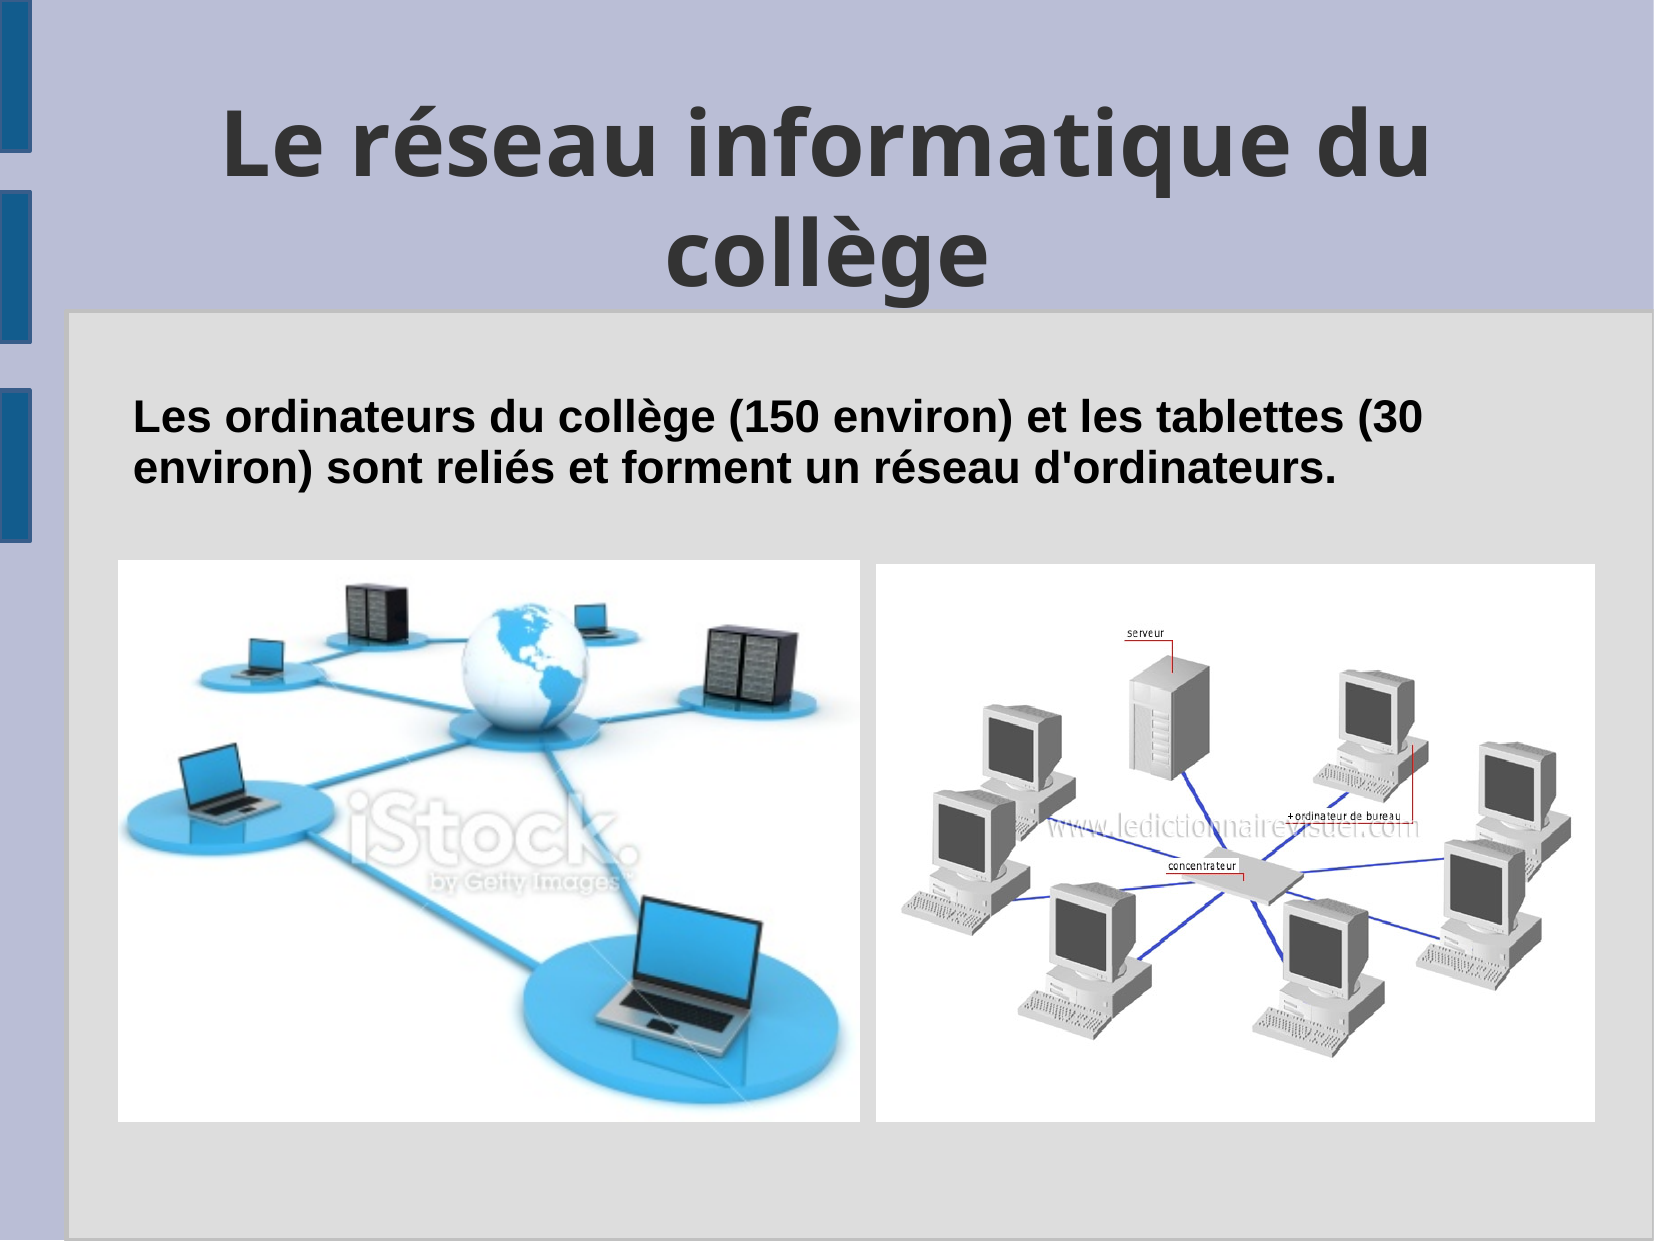

# Le réseau informatique du collège
Les ordinateurs du collège (150 environ) et les tablettes (30 environ) sont reliés et forment un réseau d'ordinateurs.